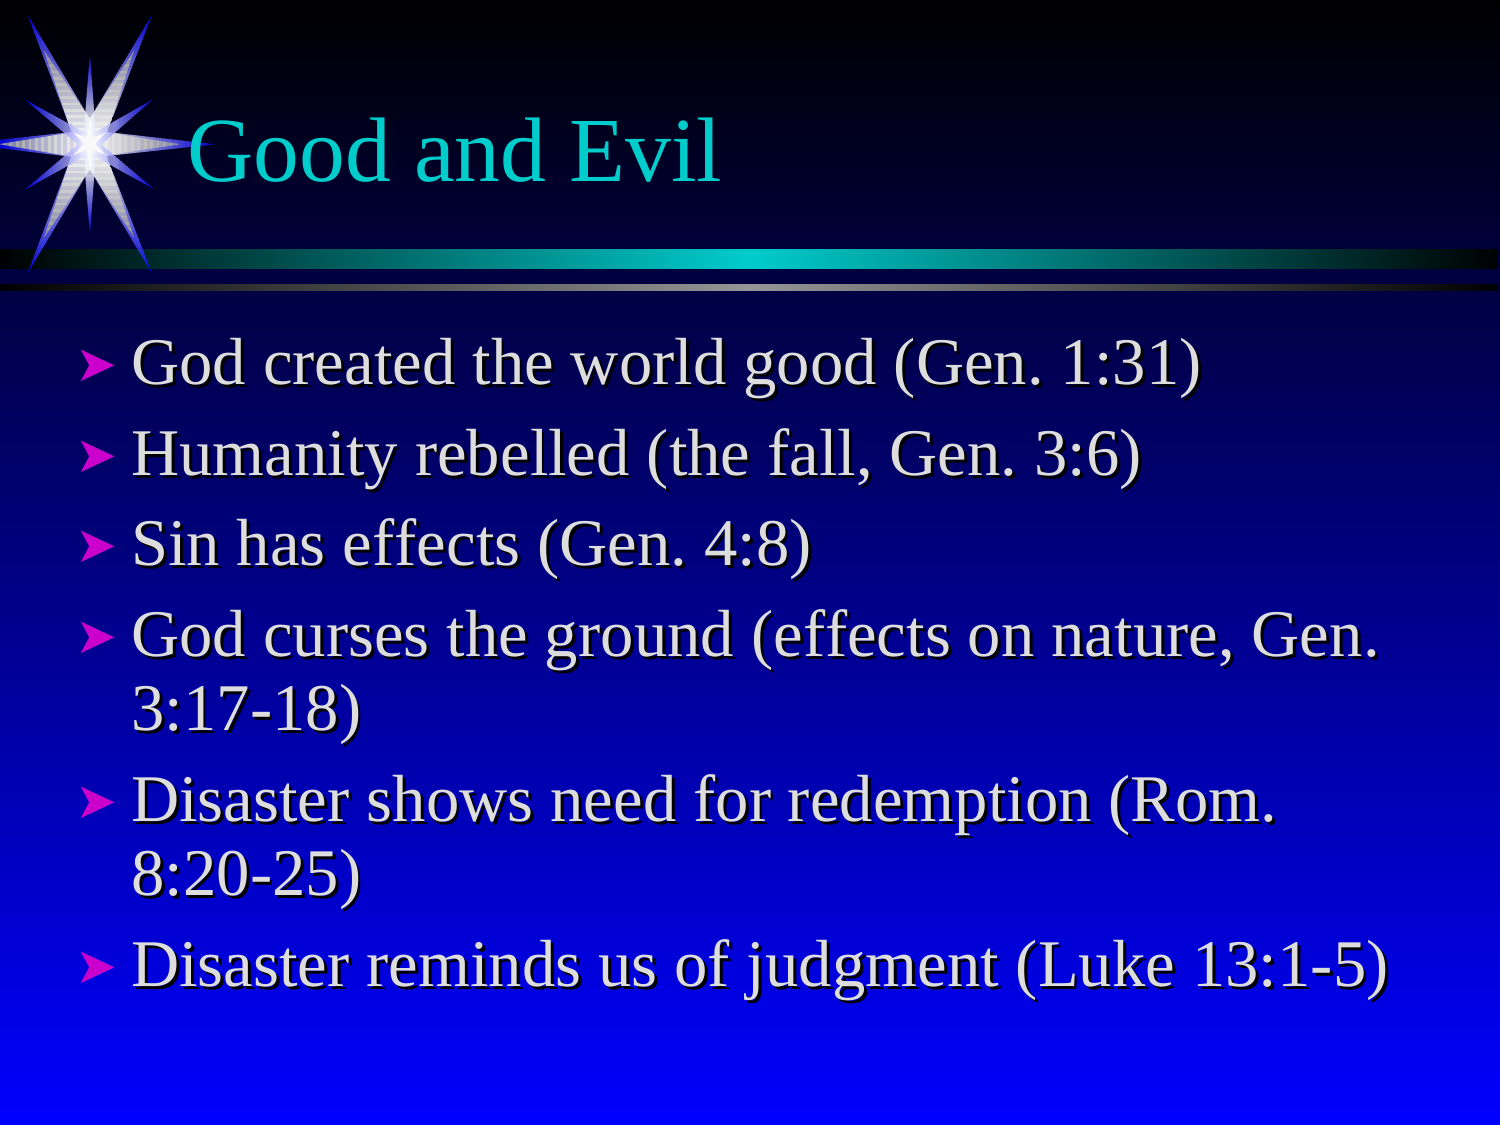

# Good and Evil
God created the world good (Gen. 1:31)
Humanity rebelled (the fall, Gen. 3:6)
Sin has effects (Gen. 4:8)
God curses the ground (effects on nature, Gen. 3:17-18)
Disaster shows need for redemption (Rom. 8:20-25)
Disaster reminds us of judgment (Luke 13:1-5)